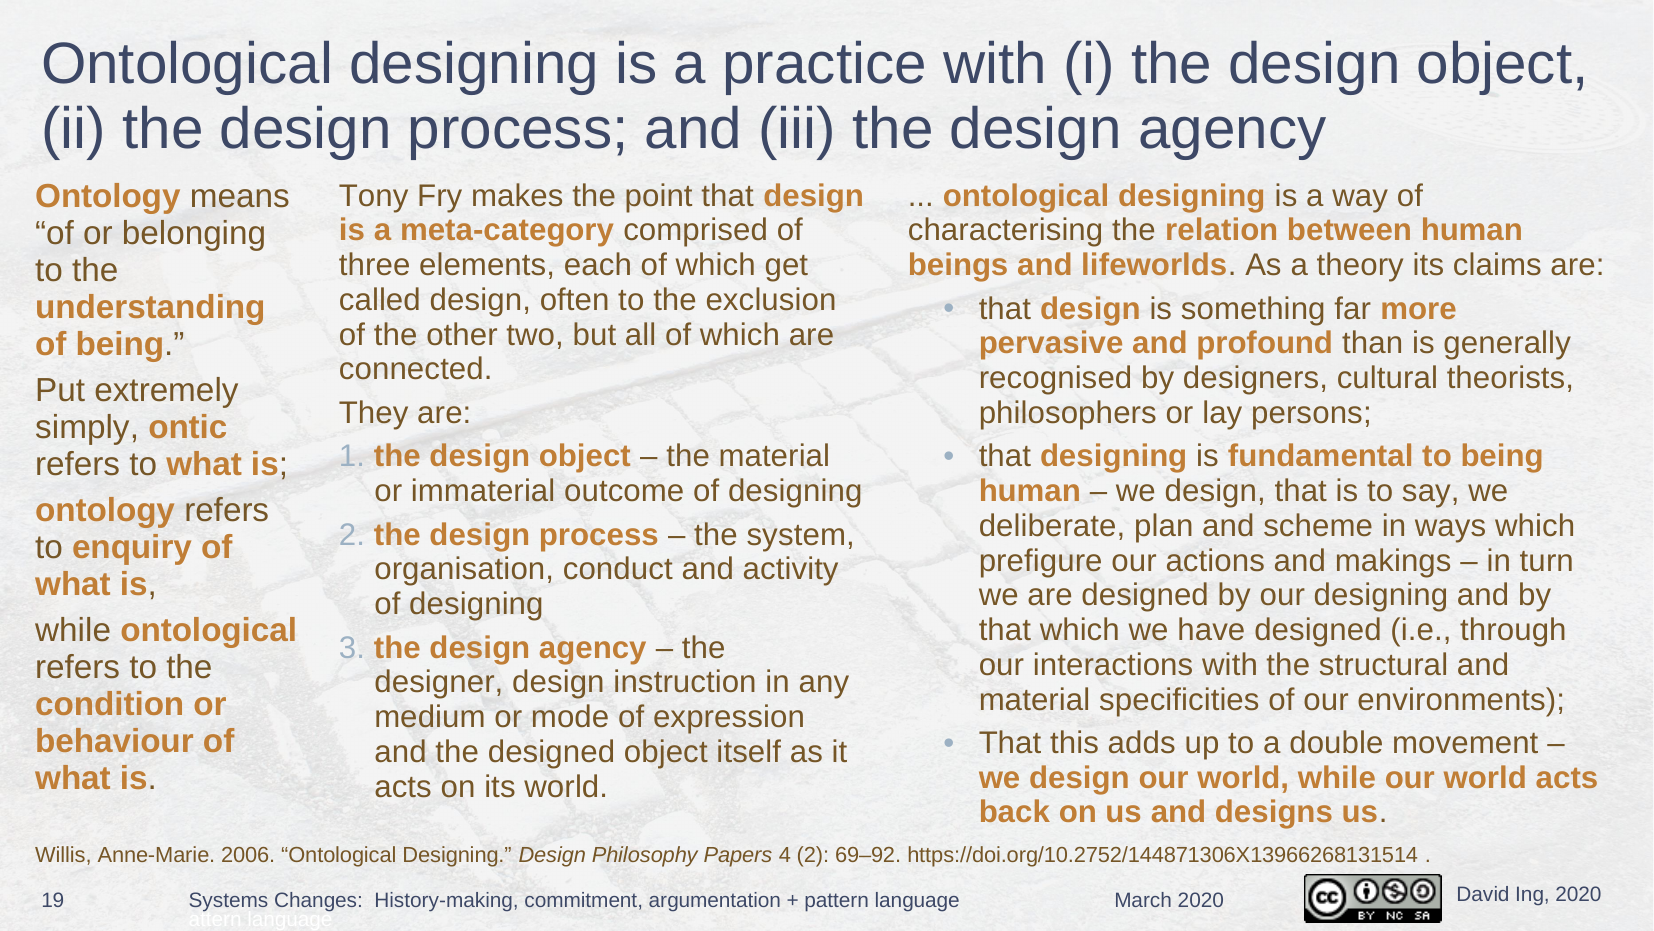

# Ontological designing is a practice with (i) the design object, (ii) the design process; and (iii) the design agency
Ontology means “of or belonging to the understanding of being.”
Put extremely simply, ontic refers to what is;
ontology refers to enquiry of what is,
while ontological refers to the condition or behaviour of what is.
Tony Fry makes the point that design is a meta-category comprised of three elements, each of which get called design, often to the exclusion of the other two, but all of which are connected.
They are:
1. the design object – the material or immaterial outcome of designing
2. the design process – the system, organisation, conduct and activity of designing
3. the design agency – the designer, design instruction in any medium or mode of expression and the designed object itself as it acts on its world.
... ontological designing is a way of characterising the relation between human beings and lifeworlds. As a theory its claims are:
that design is something far more pervasive and profound than is generally recognised by designers, cultural theorists, philosophers or lay persons;
that designing is fundamental to being human – we design, that is to say, we deliberate, plan and scheme in ways which prefigure our actions and makings – in turn we are designed by our designing and by that which we have designed (i.e., through our interactions with the structural and material specificities of our environments);
That this adds up to a double movement – we design our world, while our world acts back on us and designs us.
Willis, Anne-Marie. 2006. “Ontological Designing.” Design Philosophy Papers 4 (2): 69–92. https://doi.org/10.2752/144871306X13966268131514 .
Systems Changes: History-making, commitment, argumentation + pattern language
March 2020